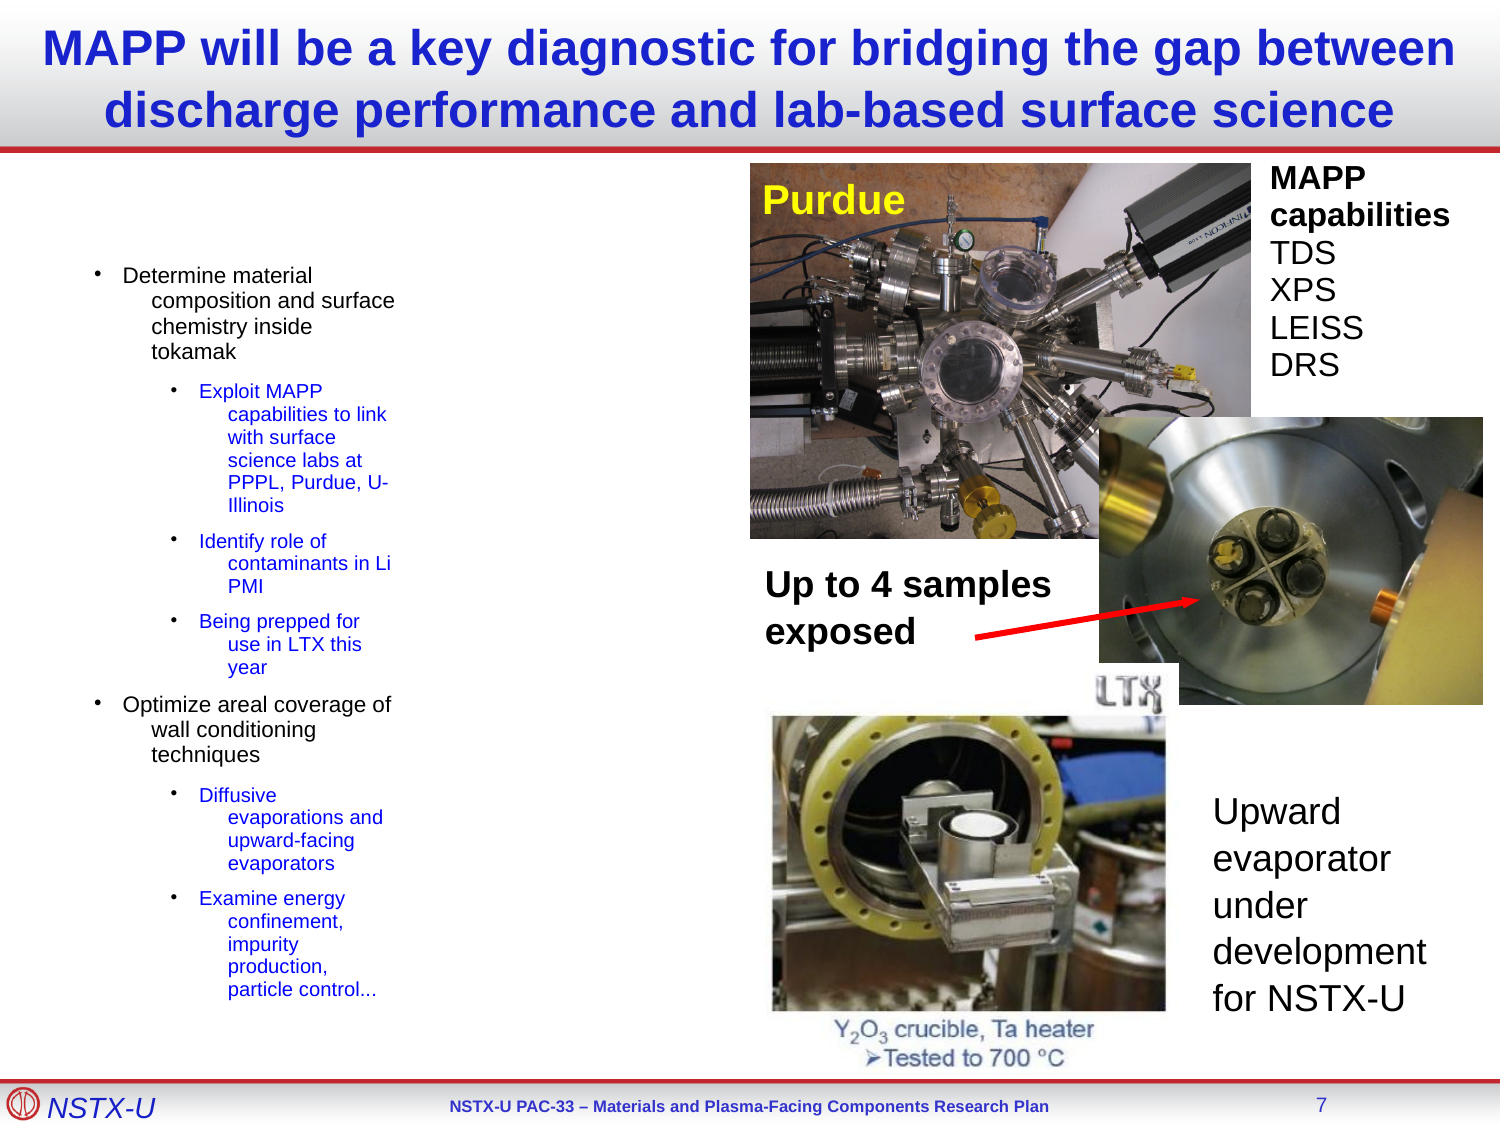

# MAPP will be a key diagnostic for bridging the gap between discharge performance and lab-based surface science
MAPP capabilities
TDS
XPS
LEISS
DRS
Purdue
Determine material composition and surface chemistry inside tokamak
Exploit MAPP capabilities to link with surface science labs at PPPL, Purdue, U-Illinois
Identify role of contaminants in Li PMI
Being prepped for use in LTX this year
Optimize areal coverage of wall conditioning techniques
Diffusive evaporations and upward-facing evaporators
Examine energy confinement, impurity production, particle control...
Up to 4 samples exposed
Upward evaporator under development for NSTX-U
6